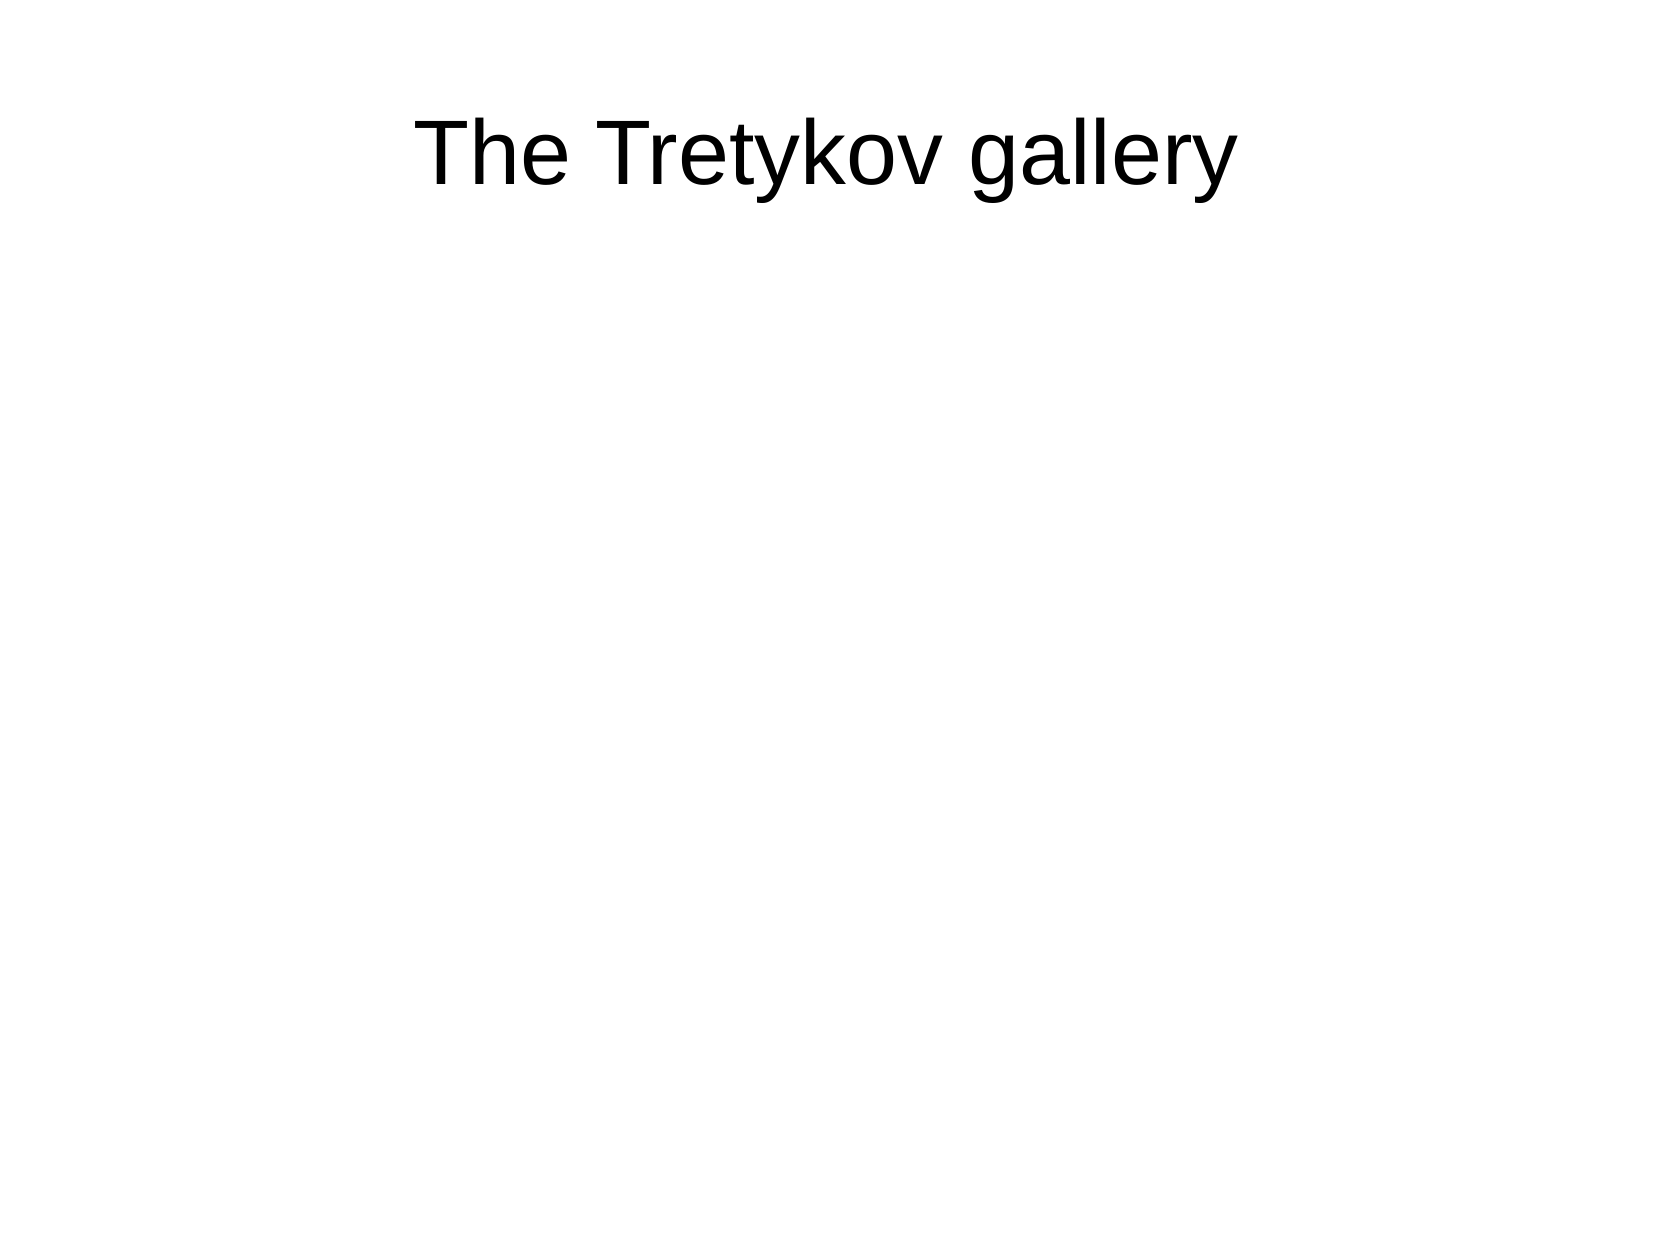

# The Tretykov gallery
| |
| --- |